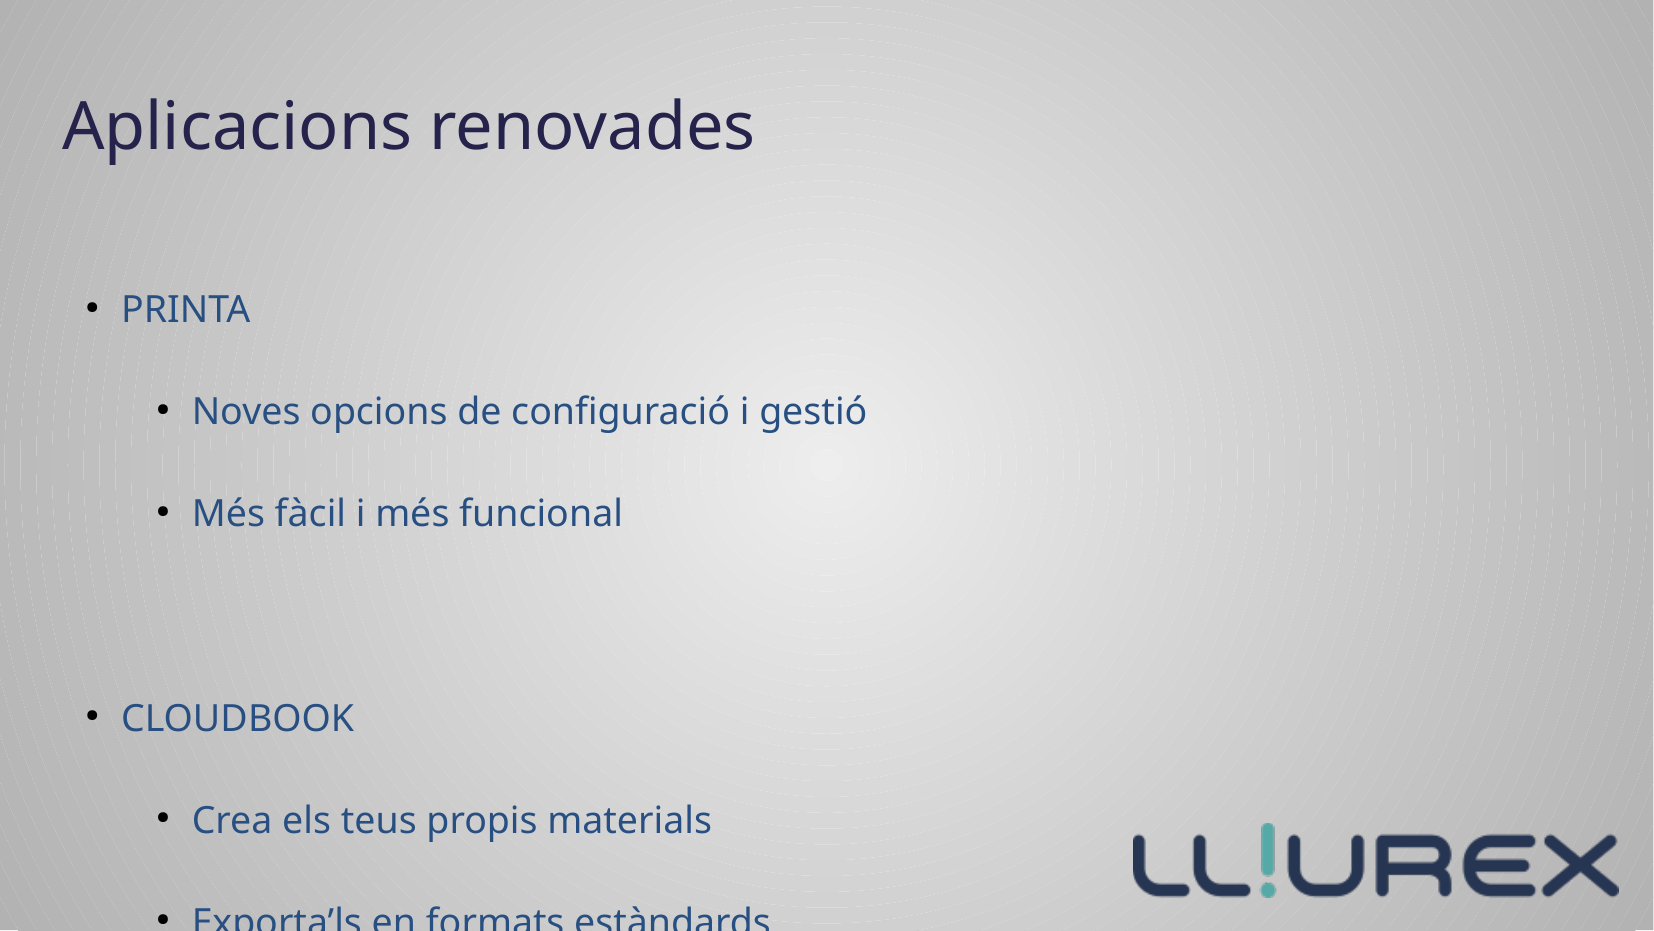

Aplicacions renovades
PRINTA
Noves opcions de configuració i gestió
Més fàcil i més funcional
CLOUDBOOK
Crea els teus propis materials
Exporta’ls en formats estàndards